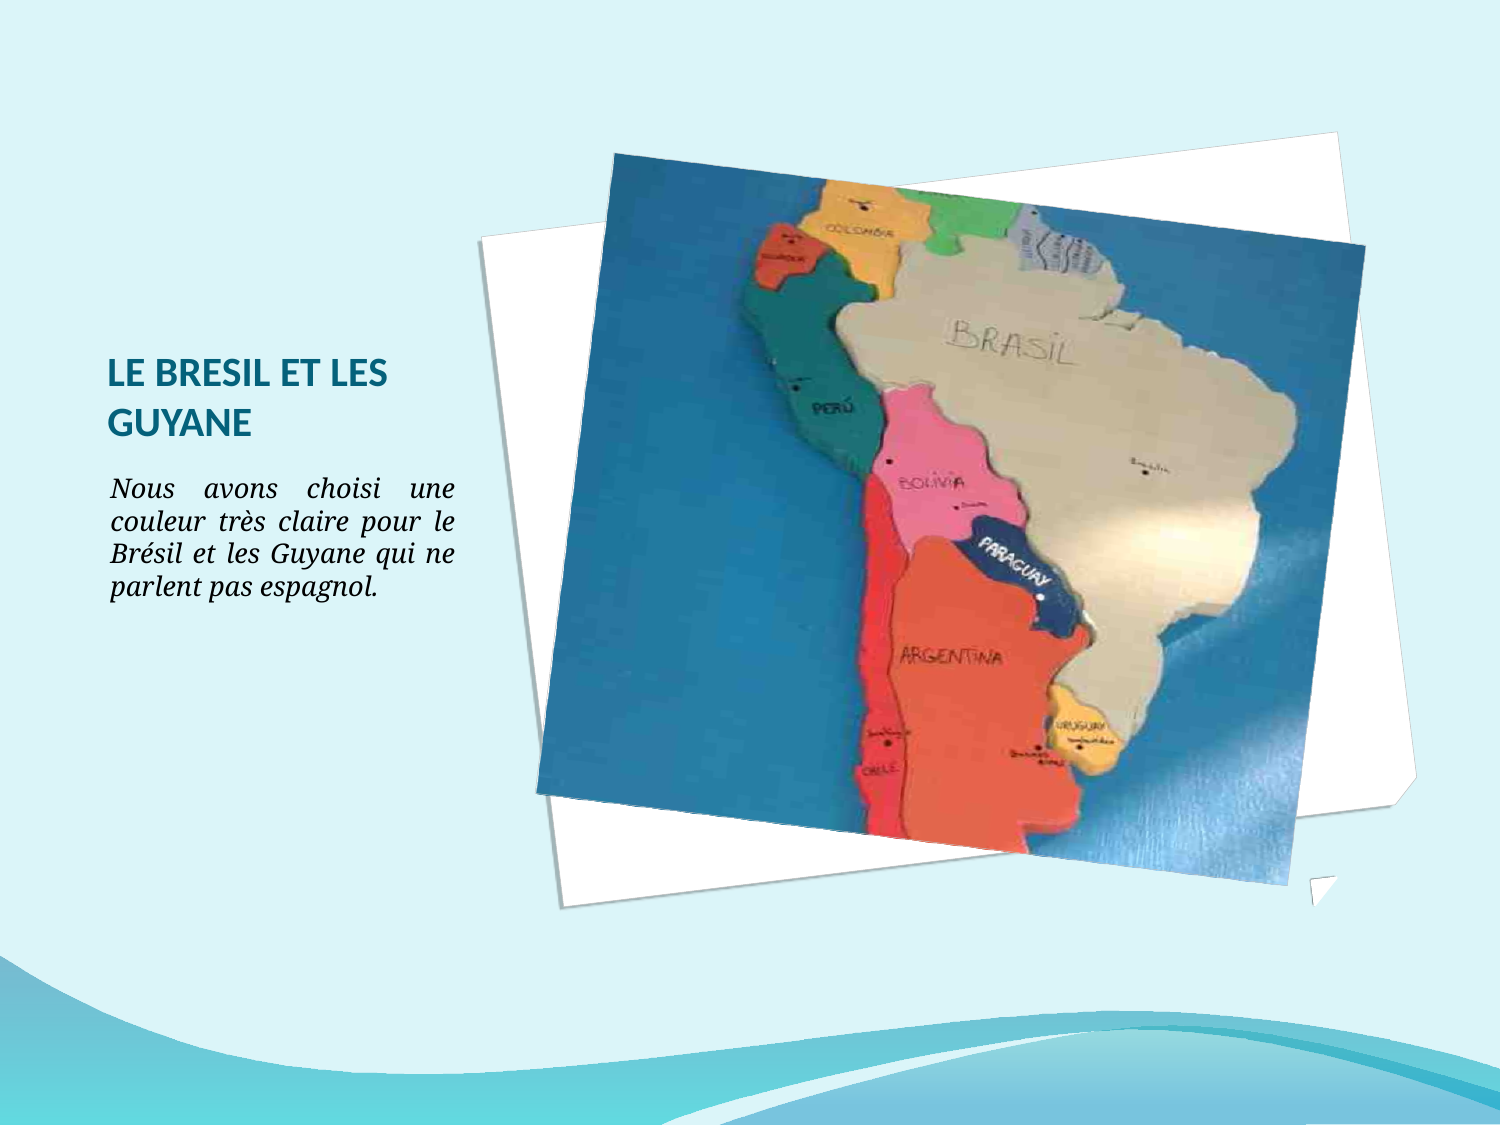

# LE BRESIL ET LES GUYANE
Nous avons choisi une couleur très claire pour le Brésil et les Guyane qui ne parlent pas espagnol.